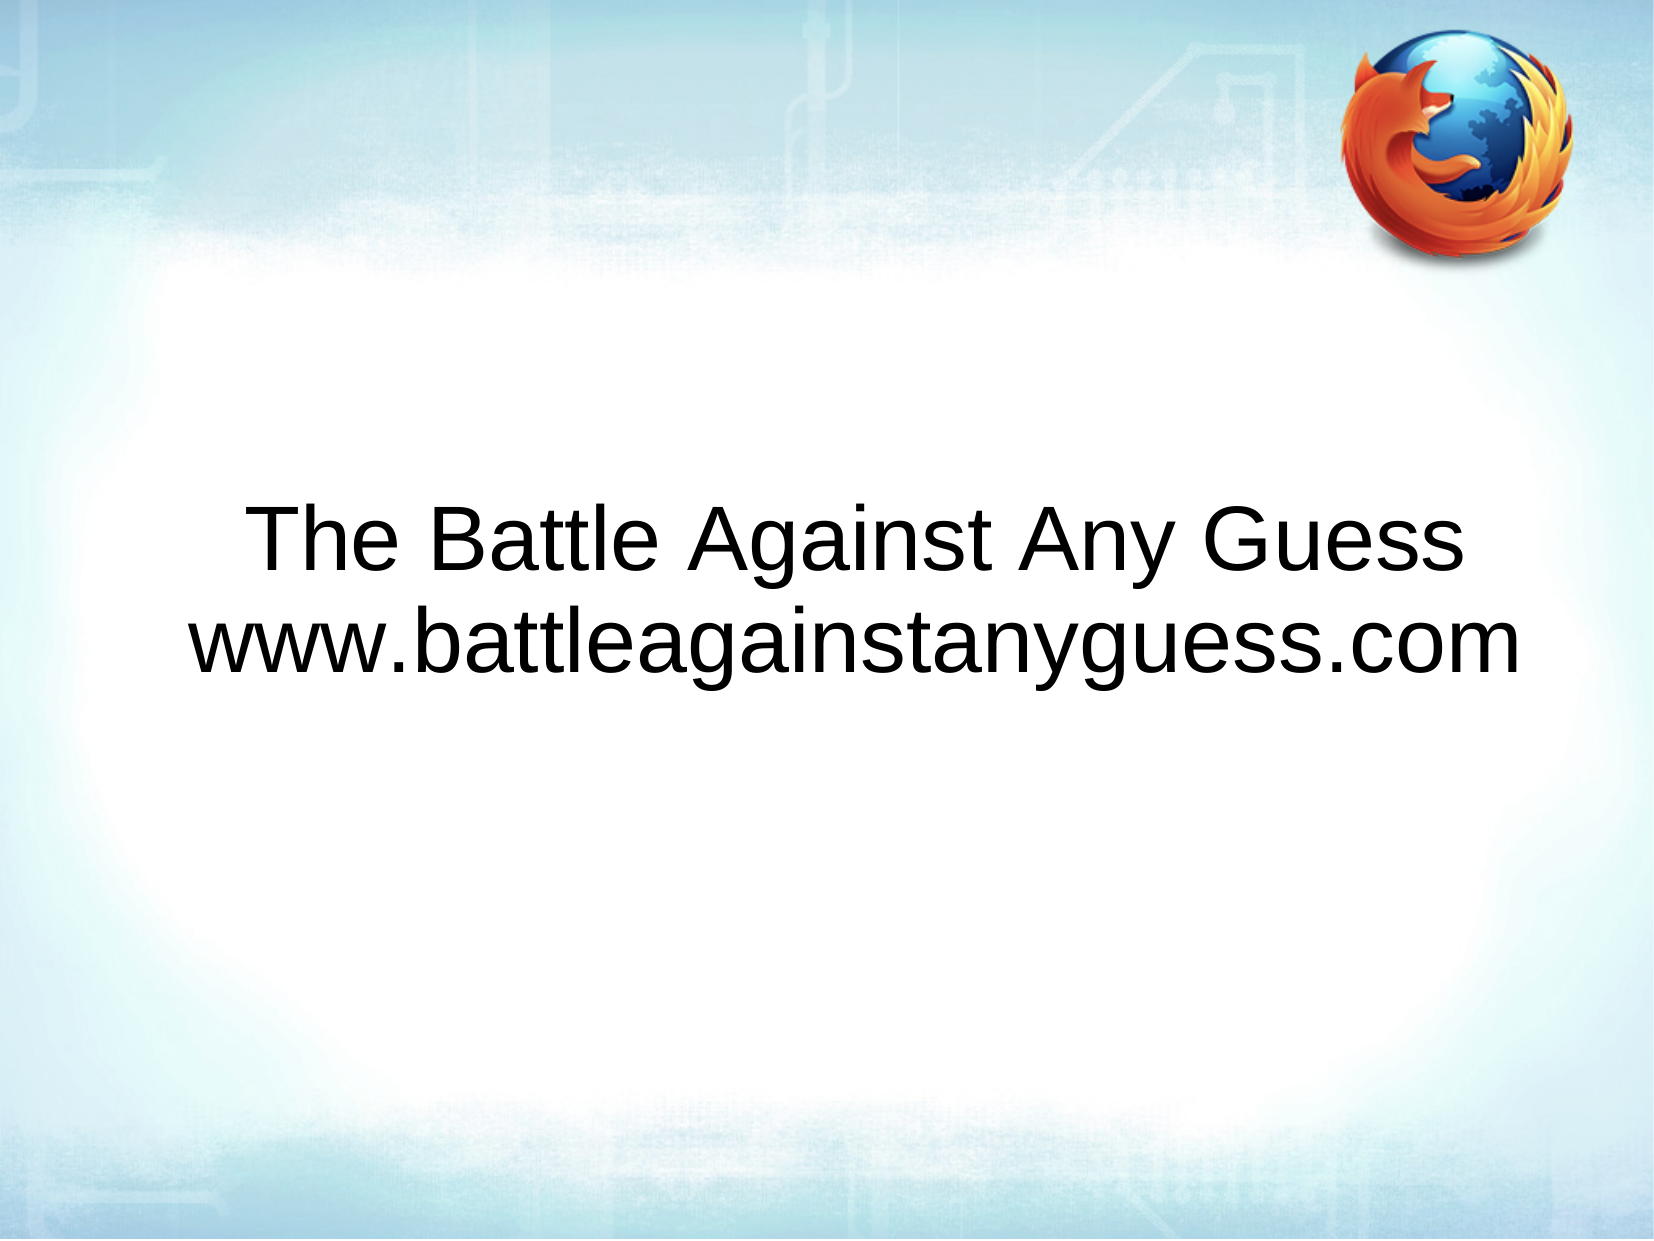

# The Battle Against Any Guess www.battleagainstanyguess.com